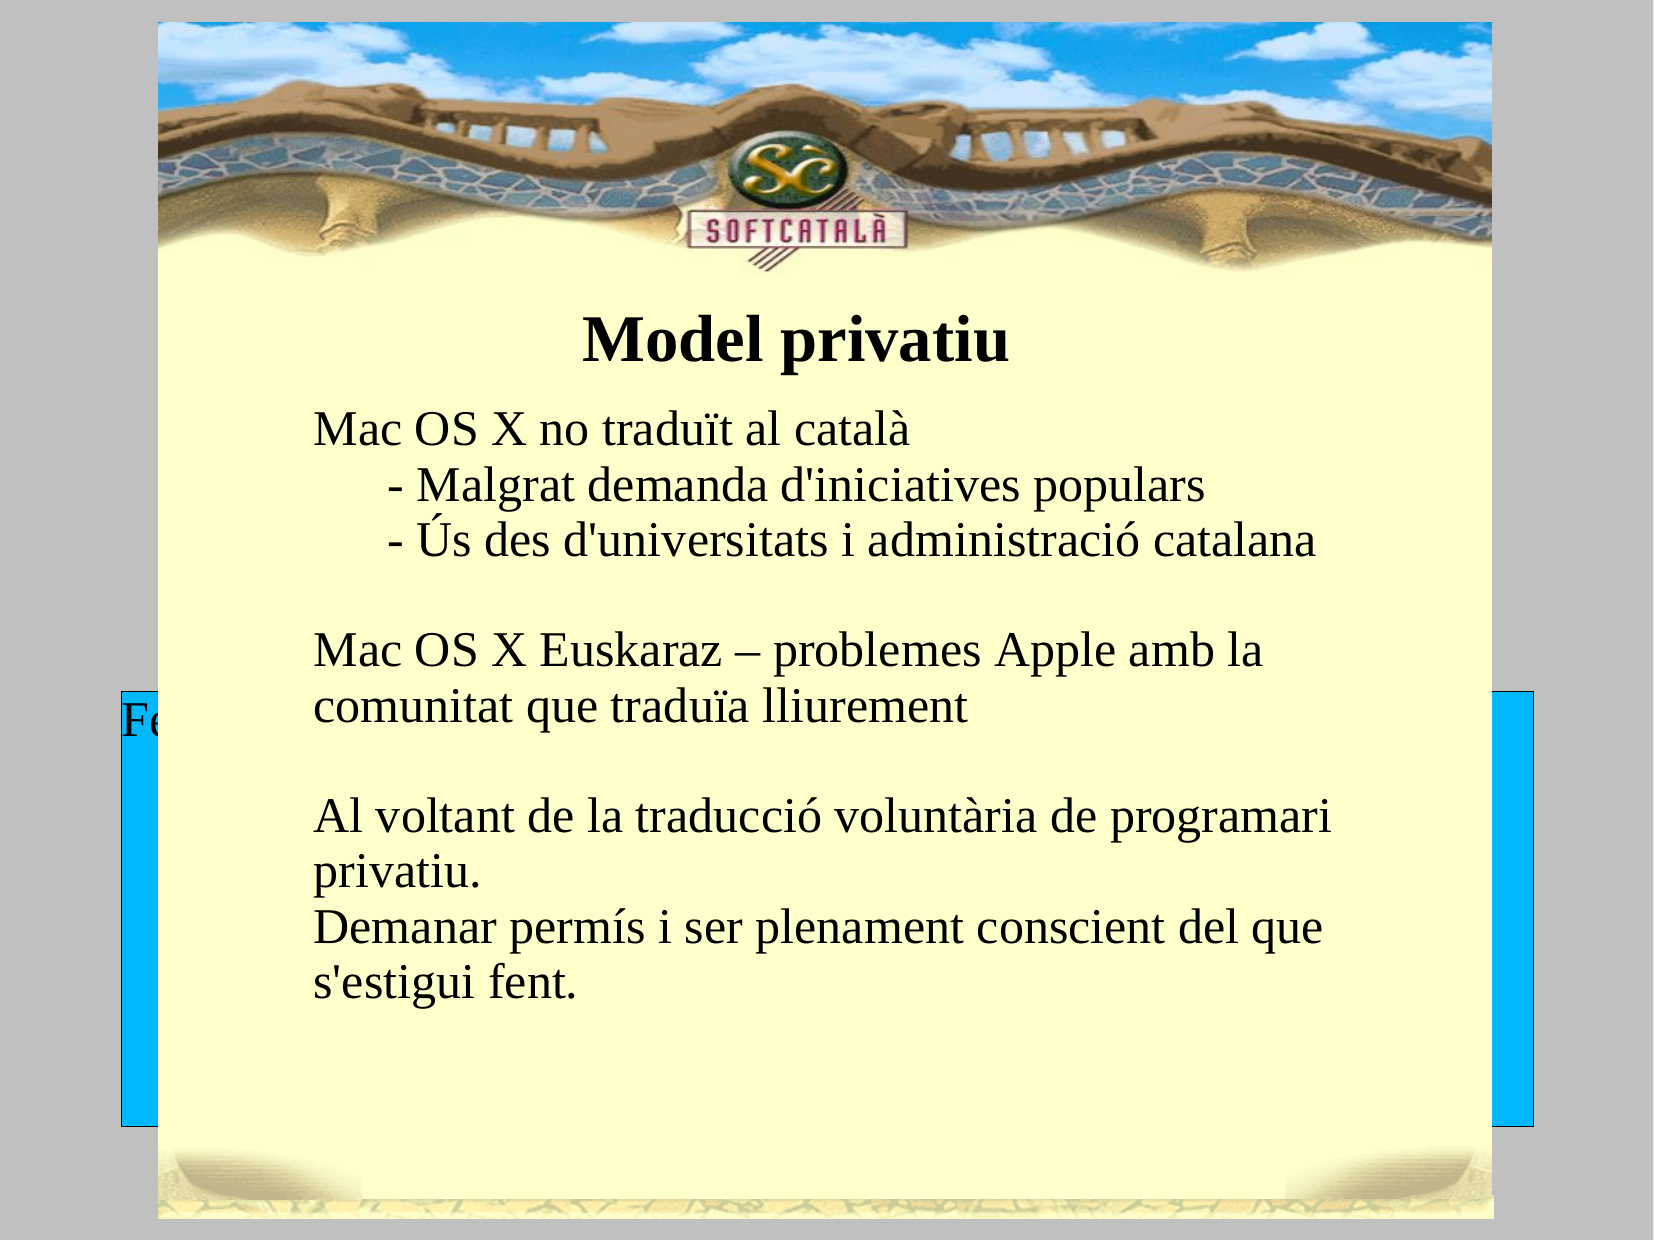

Model privatiu
Mac OS X no traduït al català
	- Malgrat demanda d'iniciatives populars
	- Ús des d'universitats i administració catalana
Mac OS X Euskaraz – problemes Apple amb la comunitat que traduïa lliurement
Al voltant de la traducció voluntària de programari privatiu.
Demanar permís i ser plenament conscient del que s'estigui fent.